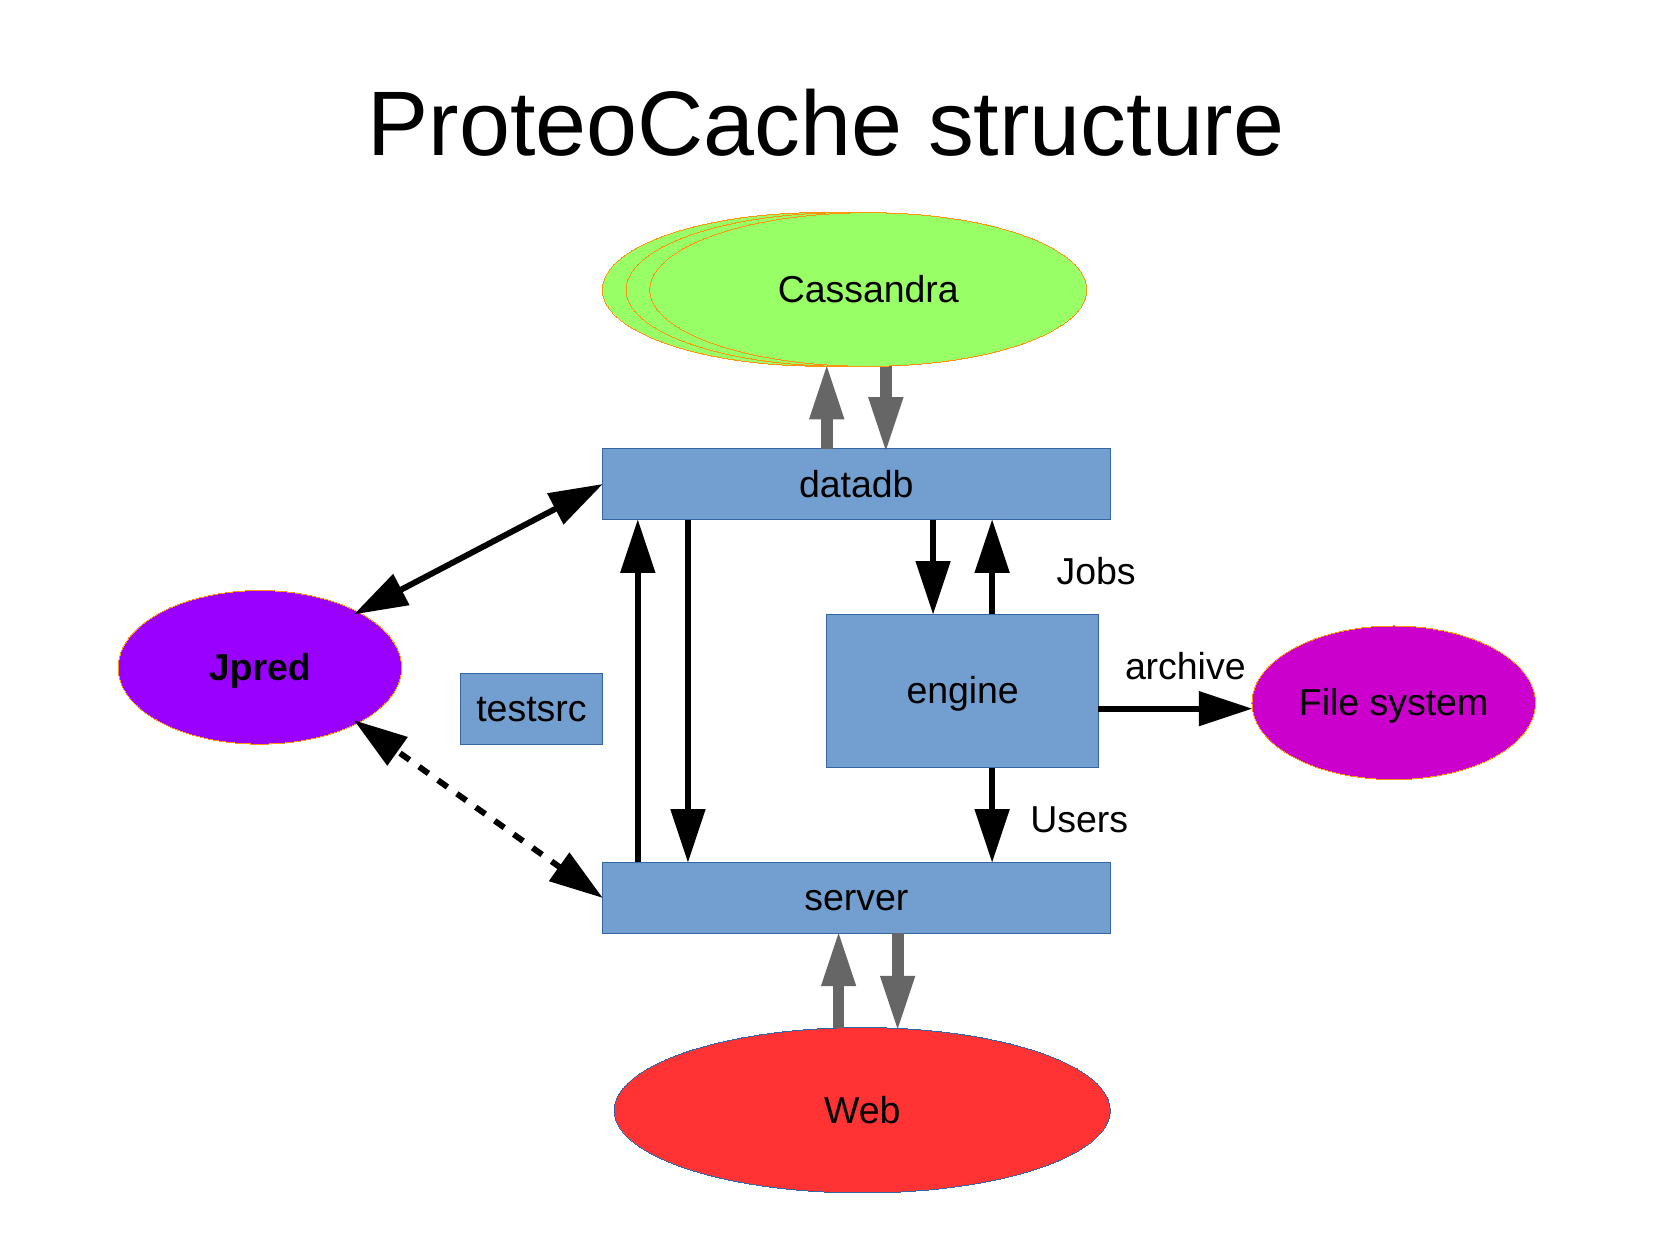

# ProteoCache structure
Cassandra
Cassandra
Cassandra
datadb
Jobs
Jpred
engine
File system
archive
testsrc
Users
server
Web